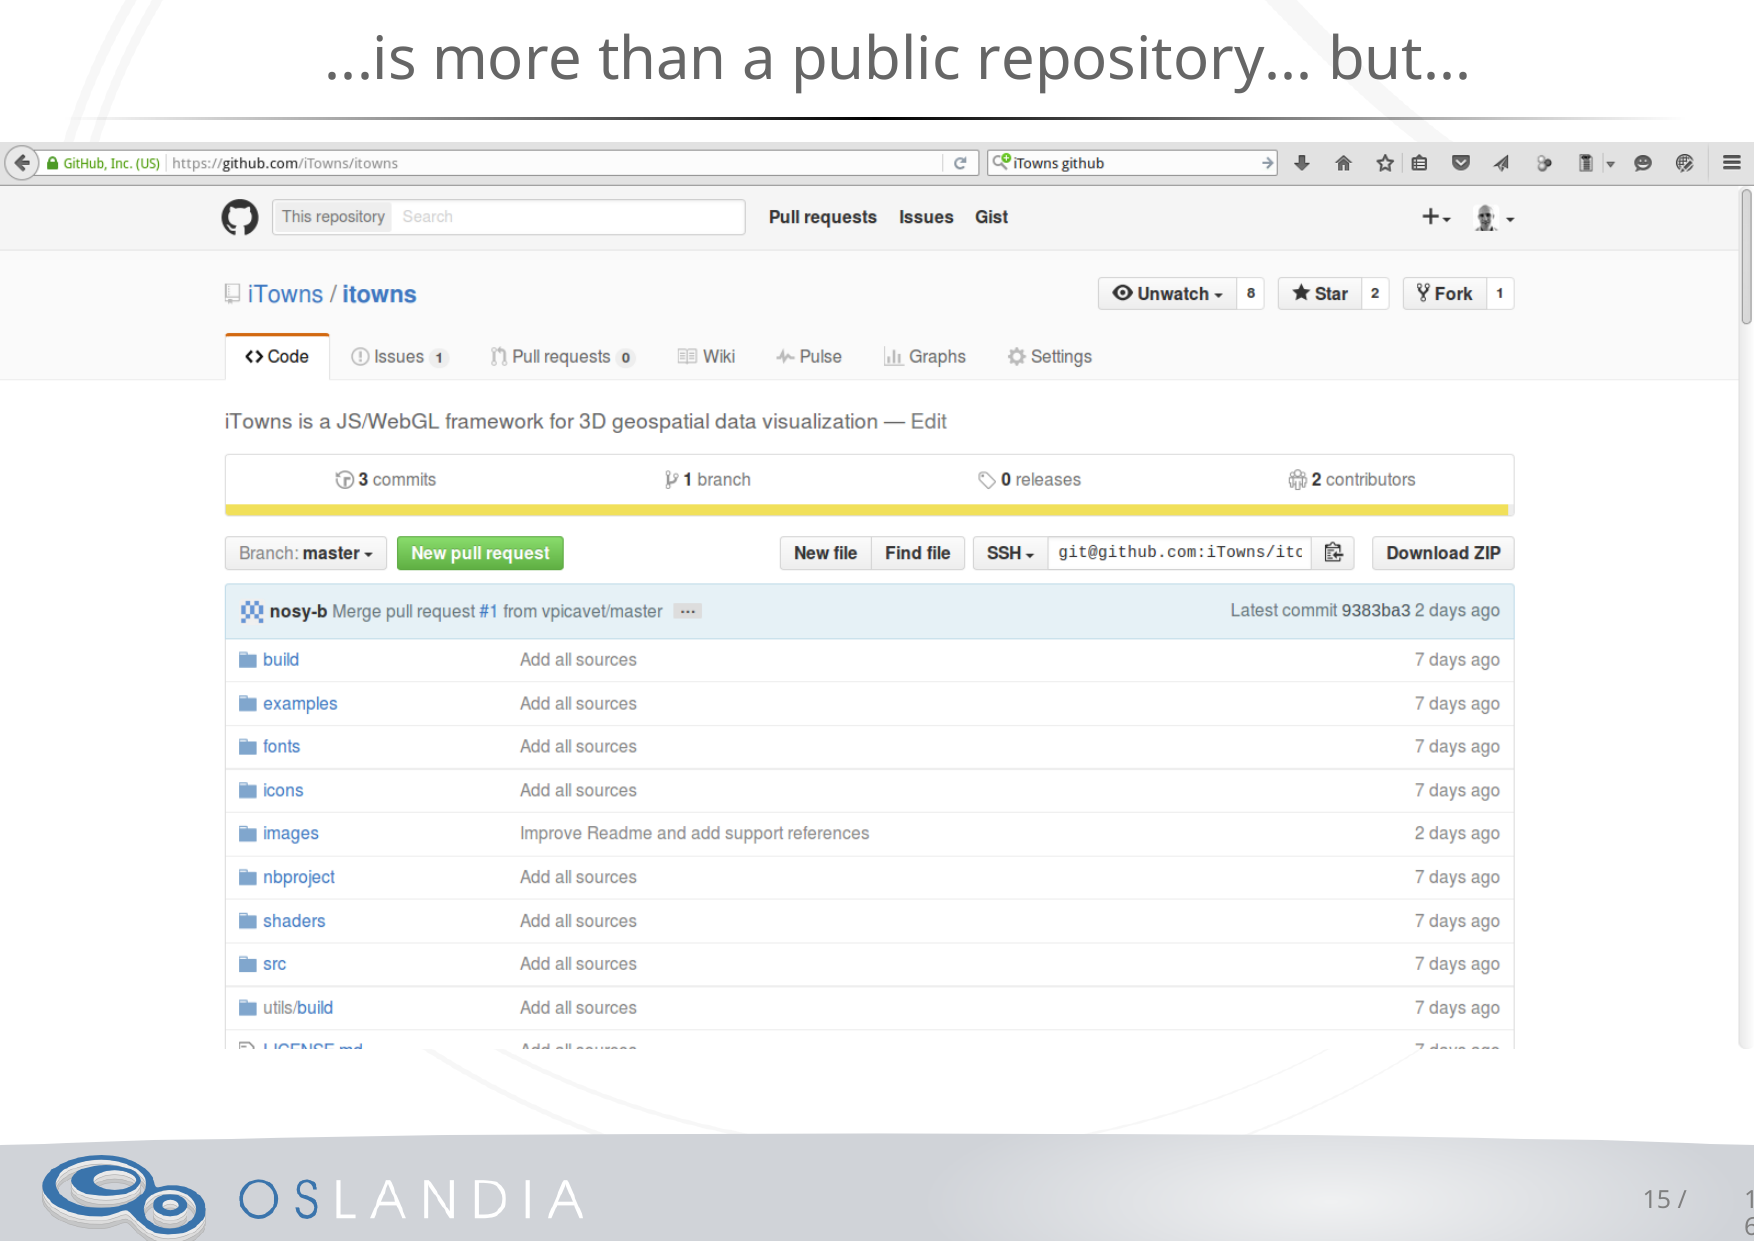

# ...is more than a public repository... but...